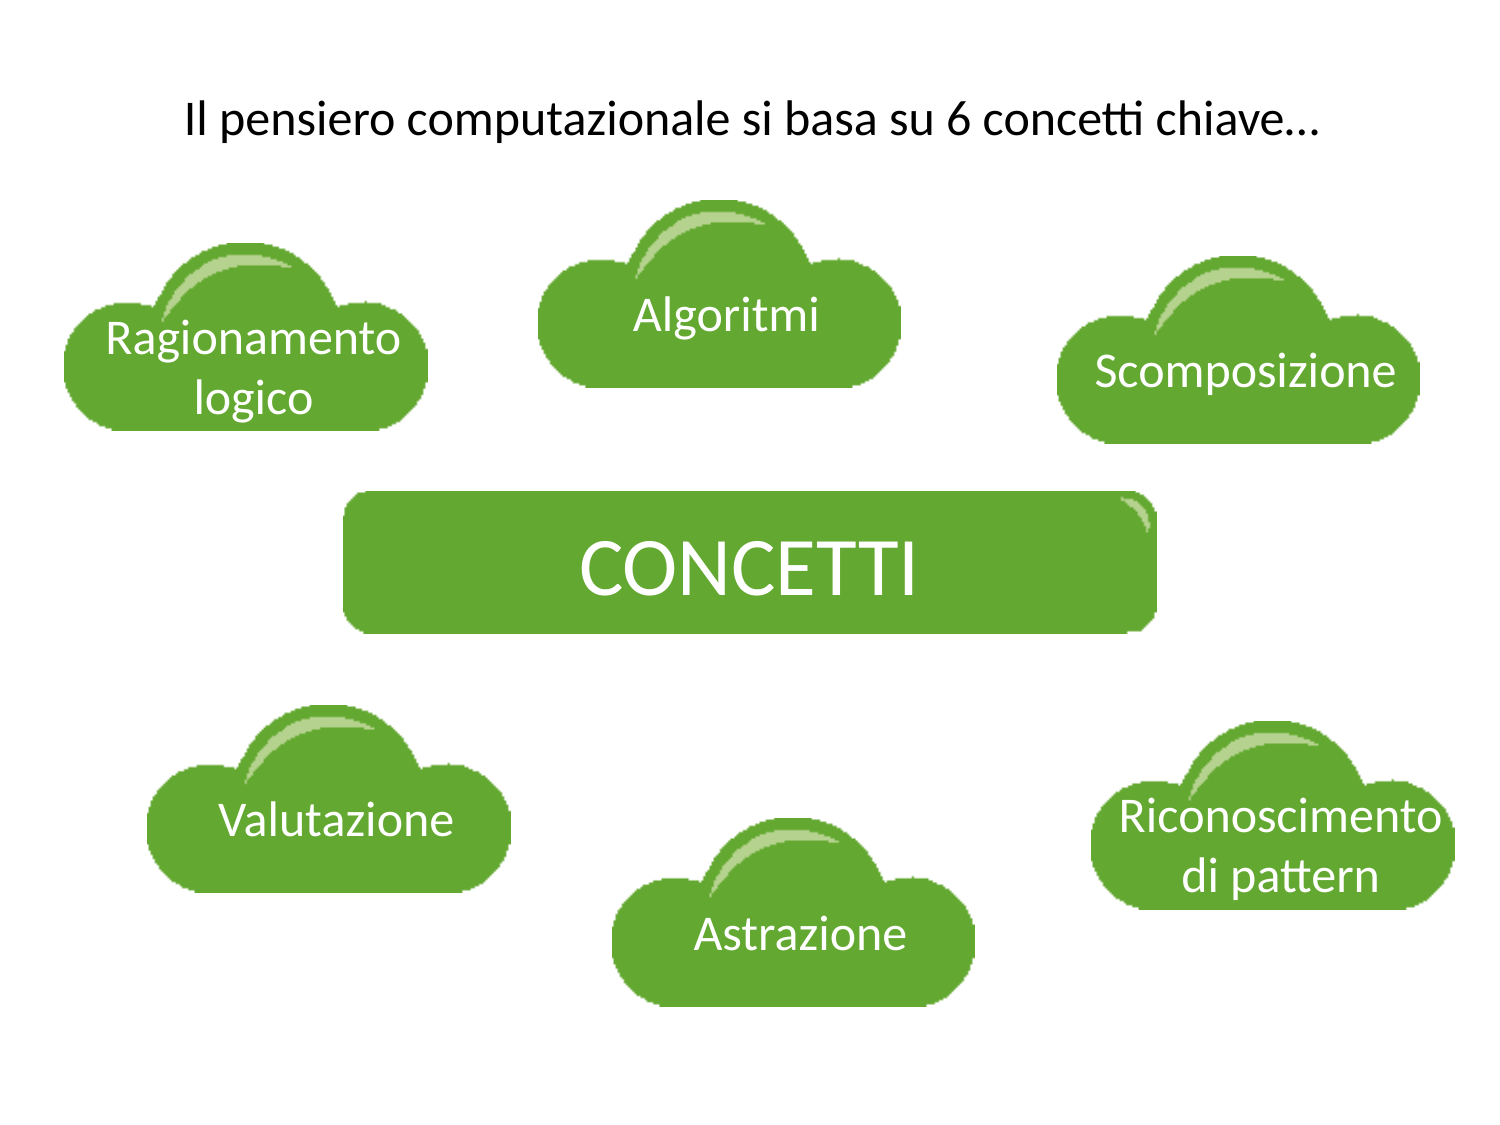

# Il pensiero computazionale si basa su 6 concetti chiave…
Algoritmi
Ragionamento
logico
Scomposizione
CONCETTI
Riconoscimento
di pattern
Valutazione
Astrazione